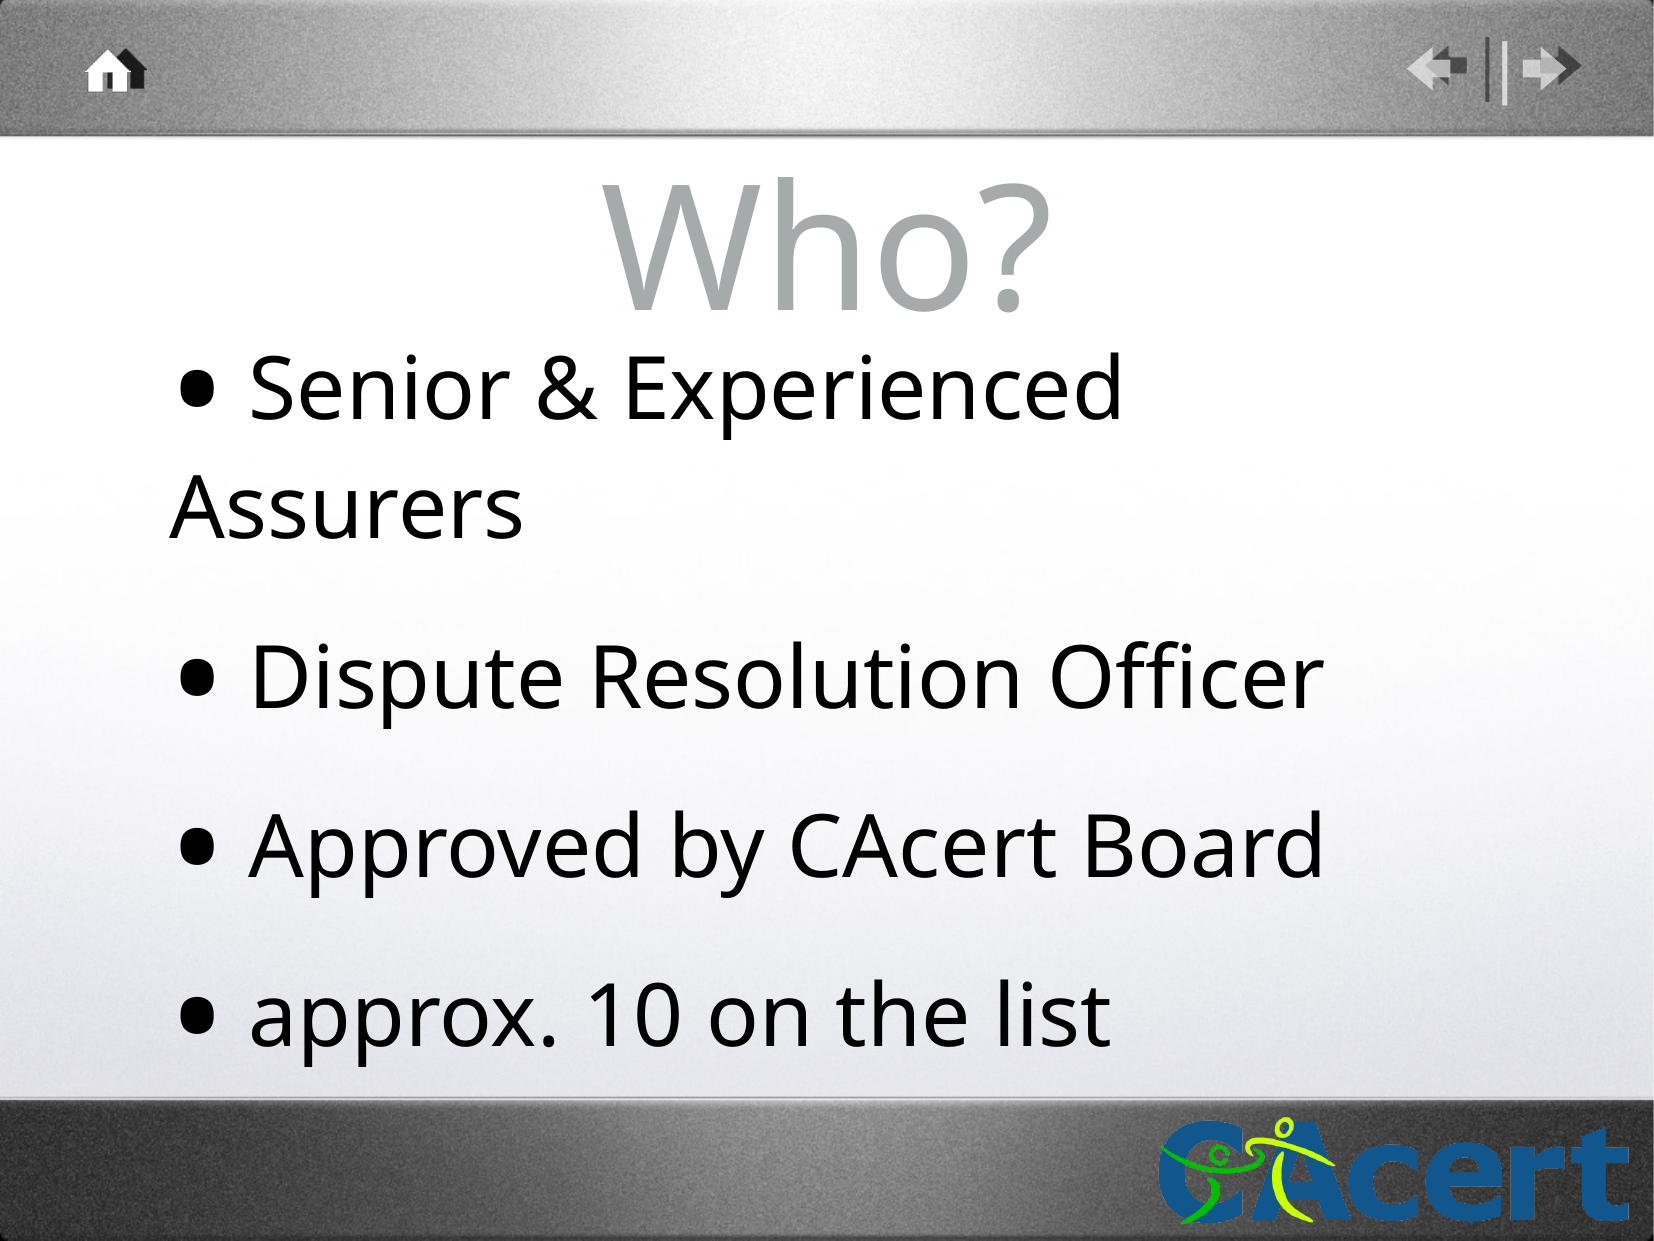

# Who?
 Senior & Experienced Assurers
 Dispute Resolution Officer
 Approved by CAcert Board
 approx. 10 on the list